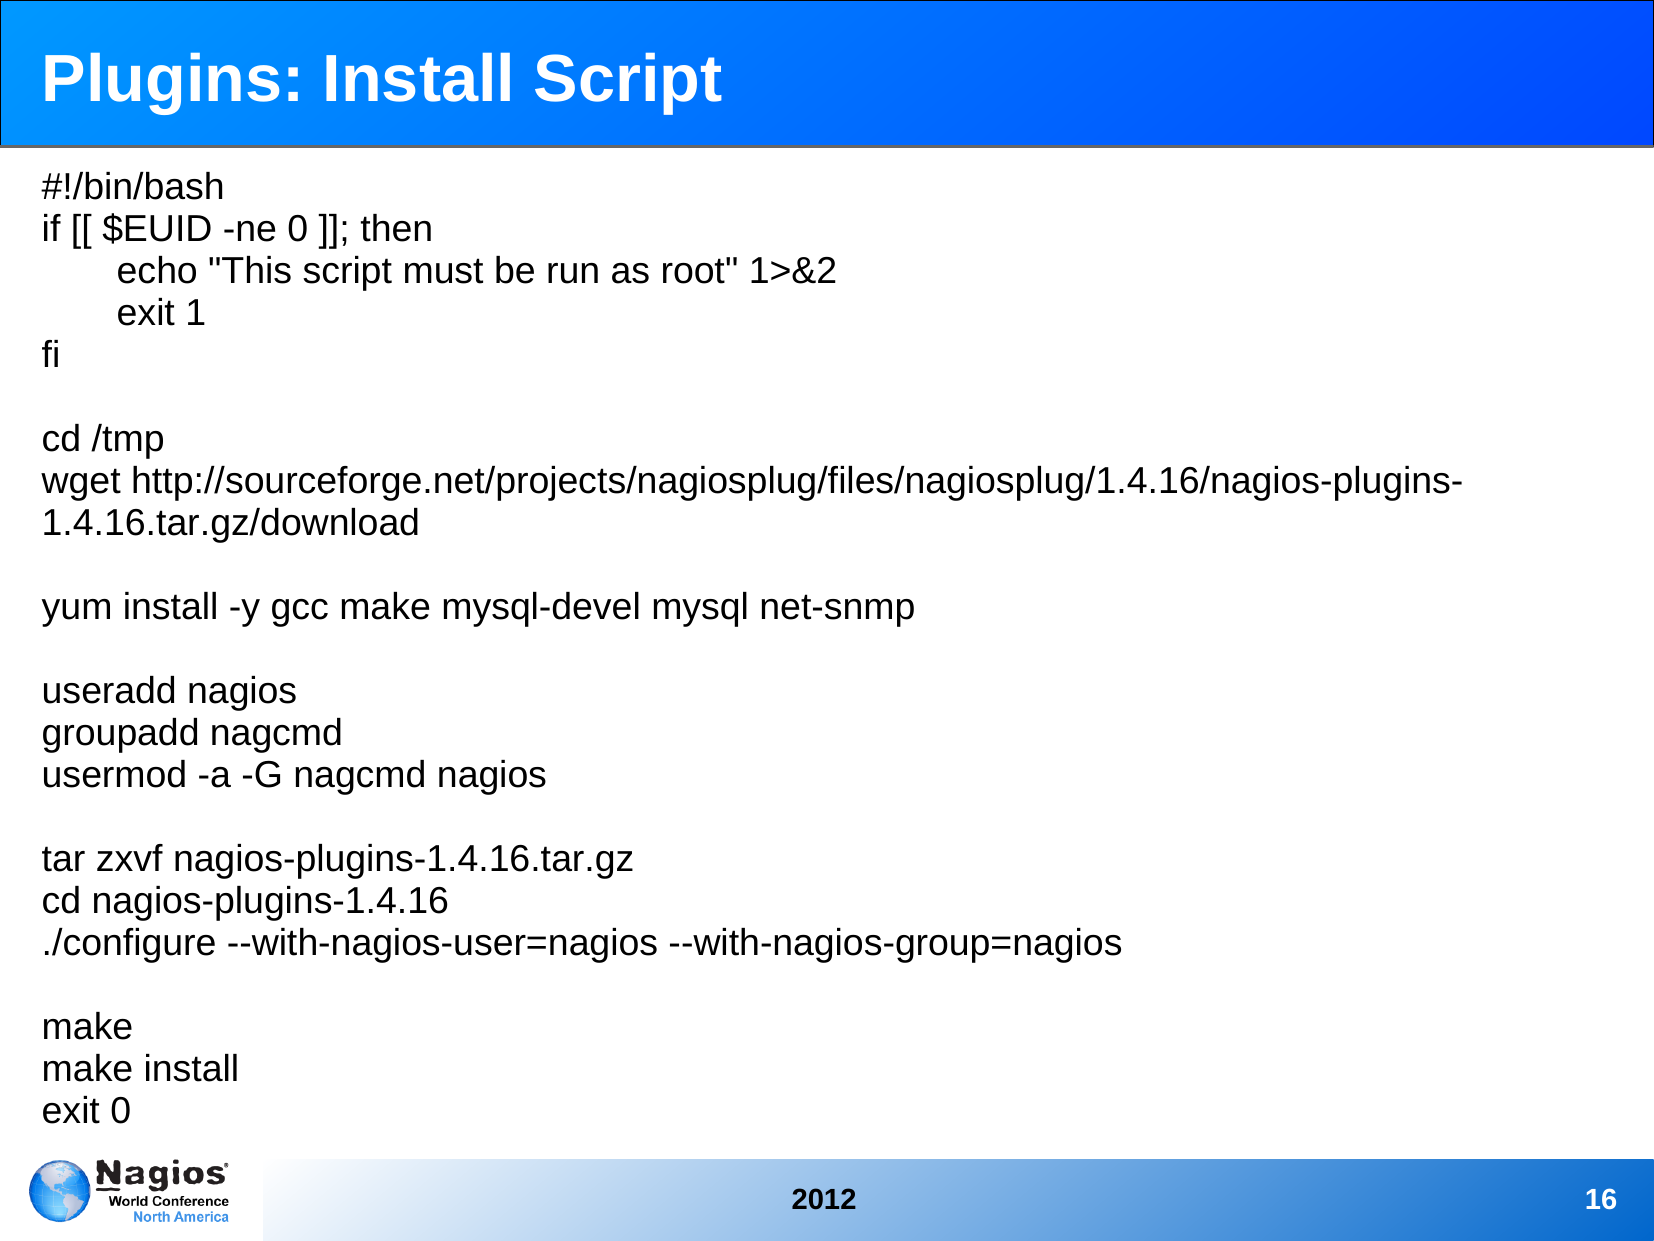

# Plugins: Install Script
#!/bin/bash
if [[ $EUID -ne 0 ]]; then
	echo "This script must be run as root" 1>&2
	exit 1
fi
cd /tmp
wget http://sourceforge.net/projects/nagiosplug/files/nagiosplug/1.4.16/nagios-plugins-1.4.16.tar.gz/download
yum install -y gcc make mysql-devel mysql net-snmp
useradd nagios
groupadd nagcmd
usermod -a -G nagcmd nagios
tar zxvf nagios-plugins-1.4.16.tar.gz
cd nagios-plugins-1.4.16
./configure --with-nagios-user=nagios --with-nagios-group=nagios
make
make install
exit 0
2011
16